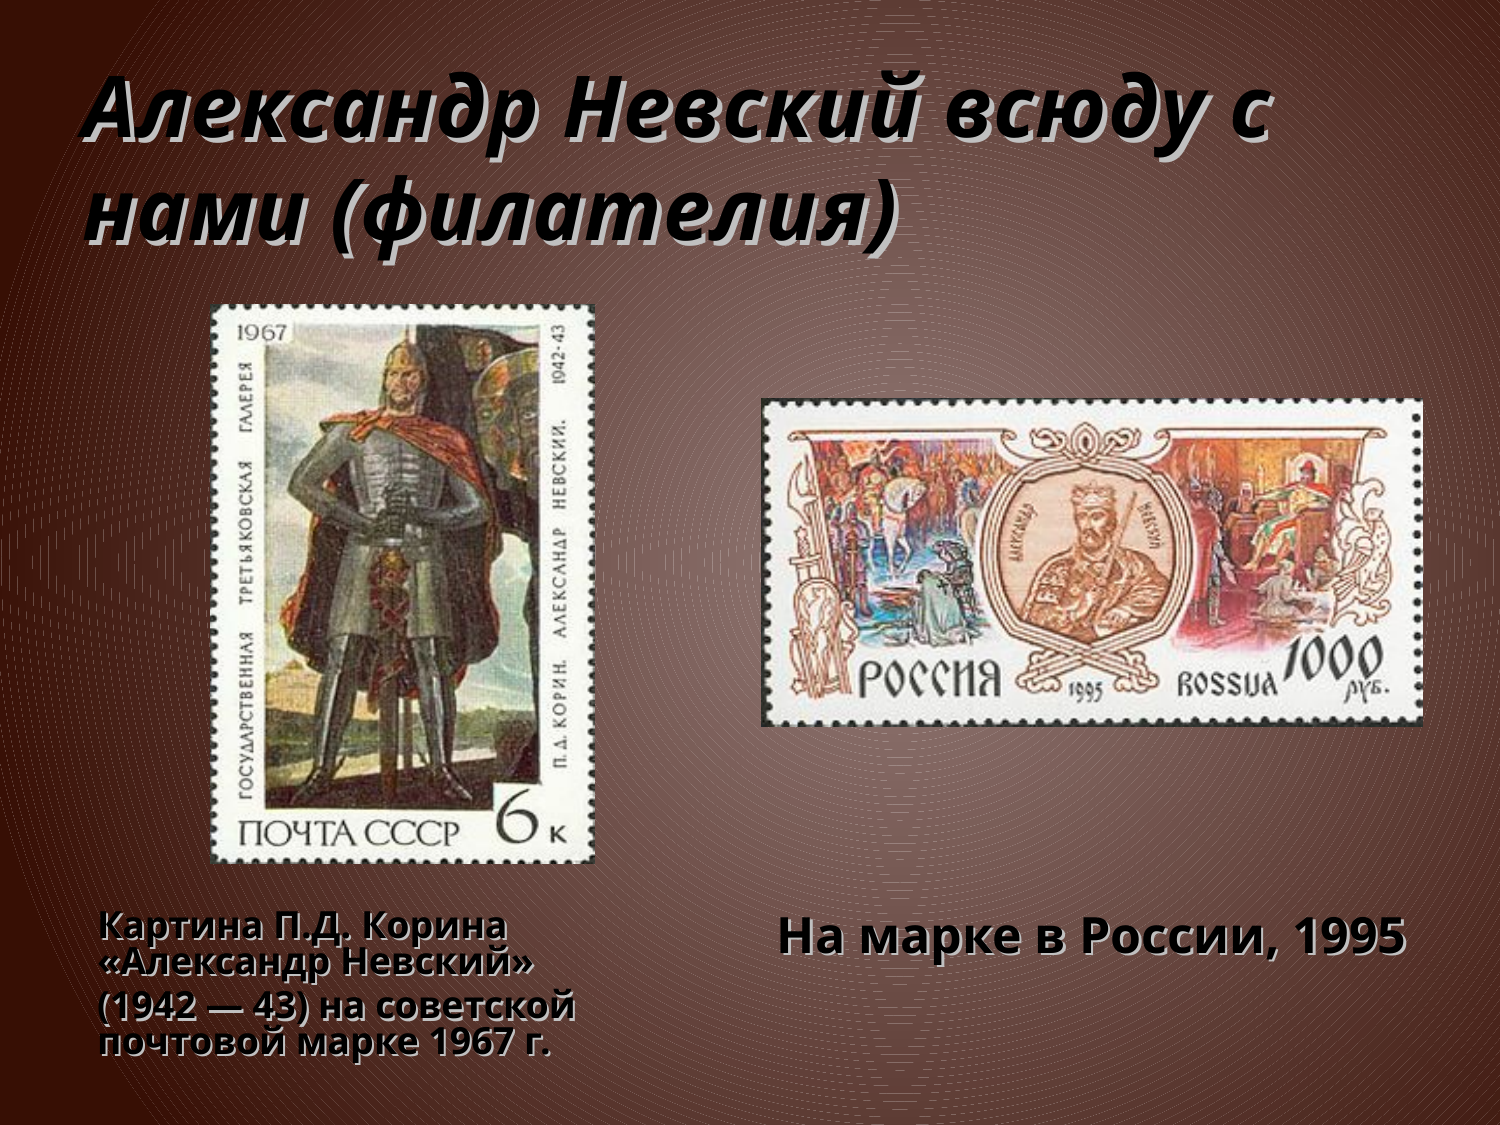

# Александр Невский всюду с нами (филателия)
Картина П.Д. Корина «Александр Невский»
(1942 — 43) на советской почтовой марке 1967 г.
На марке в России, 1995